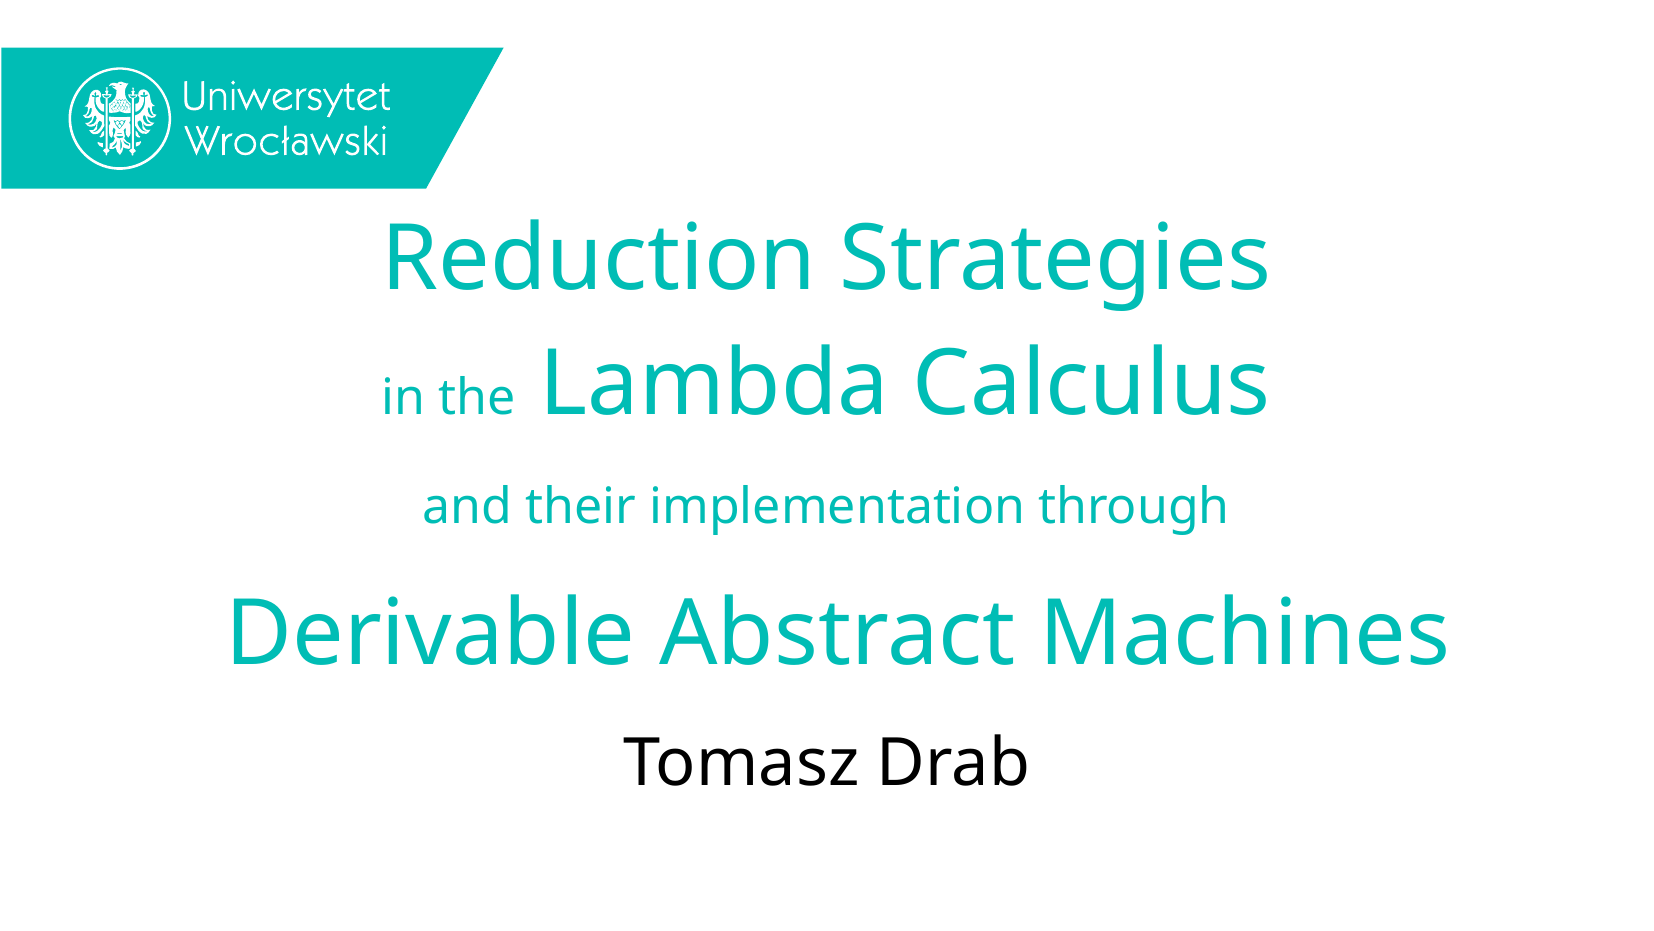

# Reduction Strategies in the Lambda Calculus and their implementation through Derivable Abstract Machines
Tomasz Drab
€
λ
⚡︎